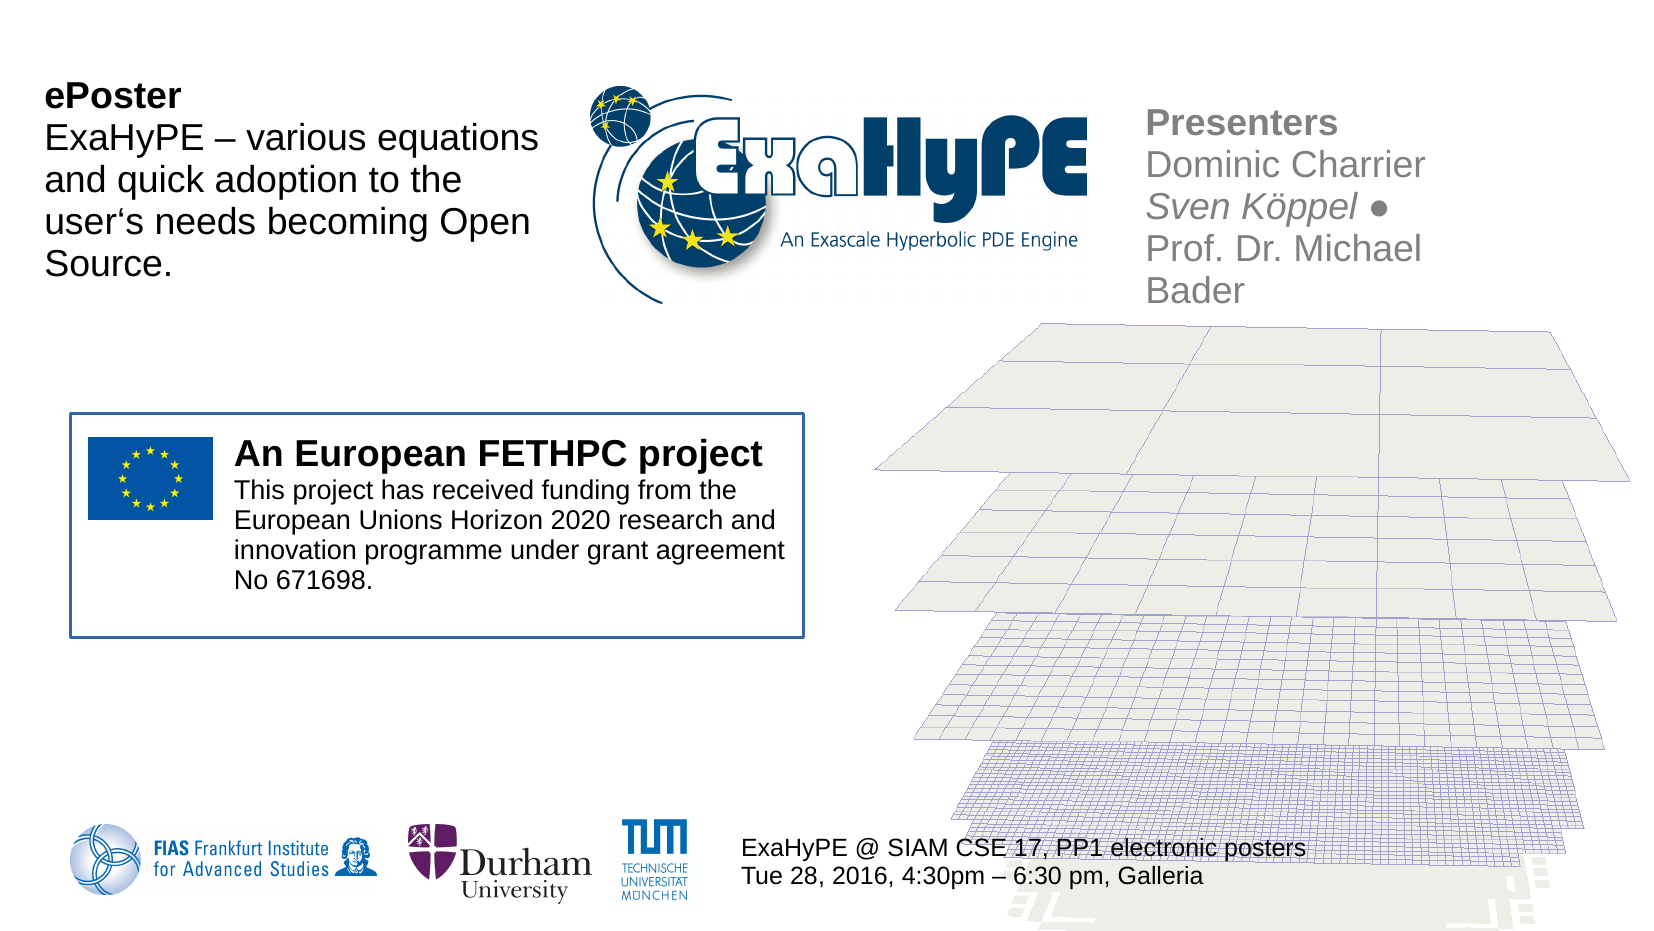

ePoster
ExaHyPE – various equations and quick adoption to the user‘s needs becoming Open Source.
Presenters
Dominic Charrier
Sven Köppel ●
Prof. Dr. Michael Bader
An European FETHPC project
This project has received funding from the European Unions Horizon 2020 research and
innovation programme under grant agreement No 671698.
ExaHyPE @ SIAM CSE 17, PP1 electronic posters
Tue 28, 2016, 4:30pm – 6:30 pm, Galleria